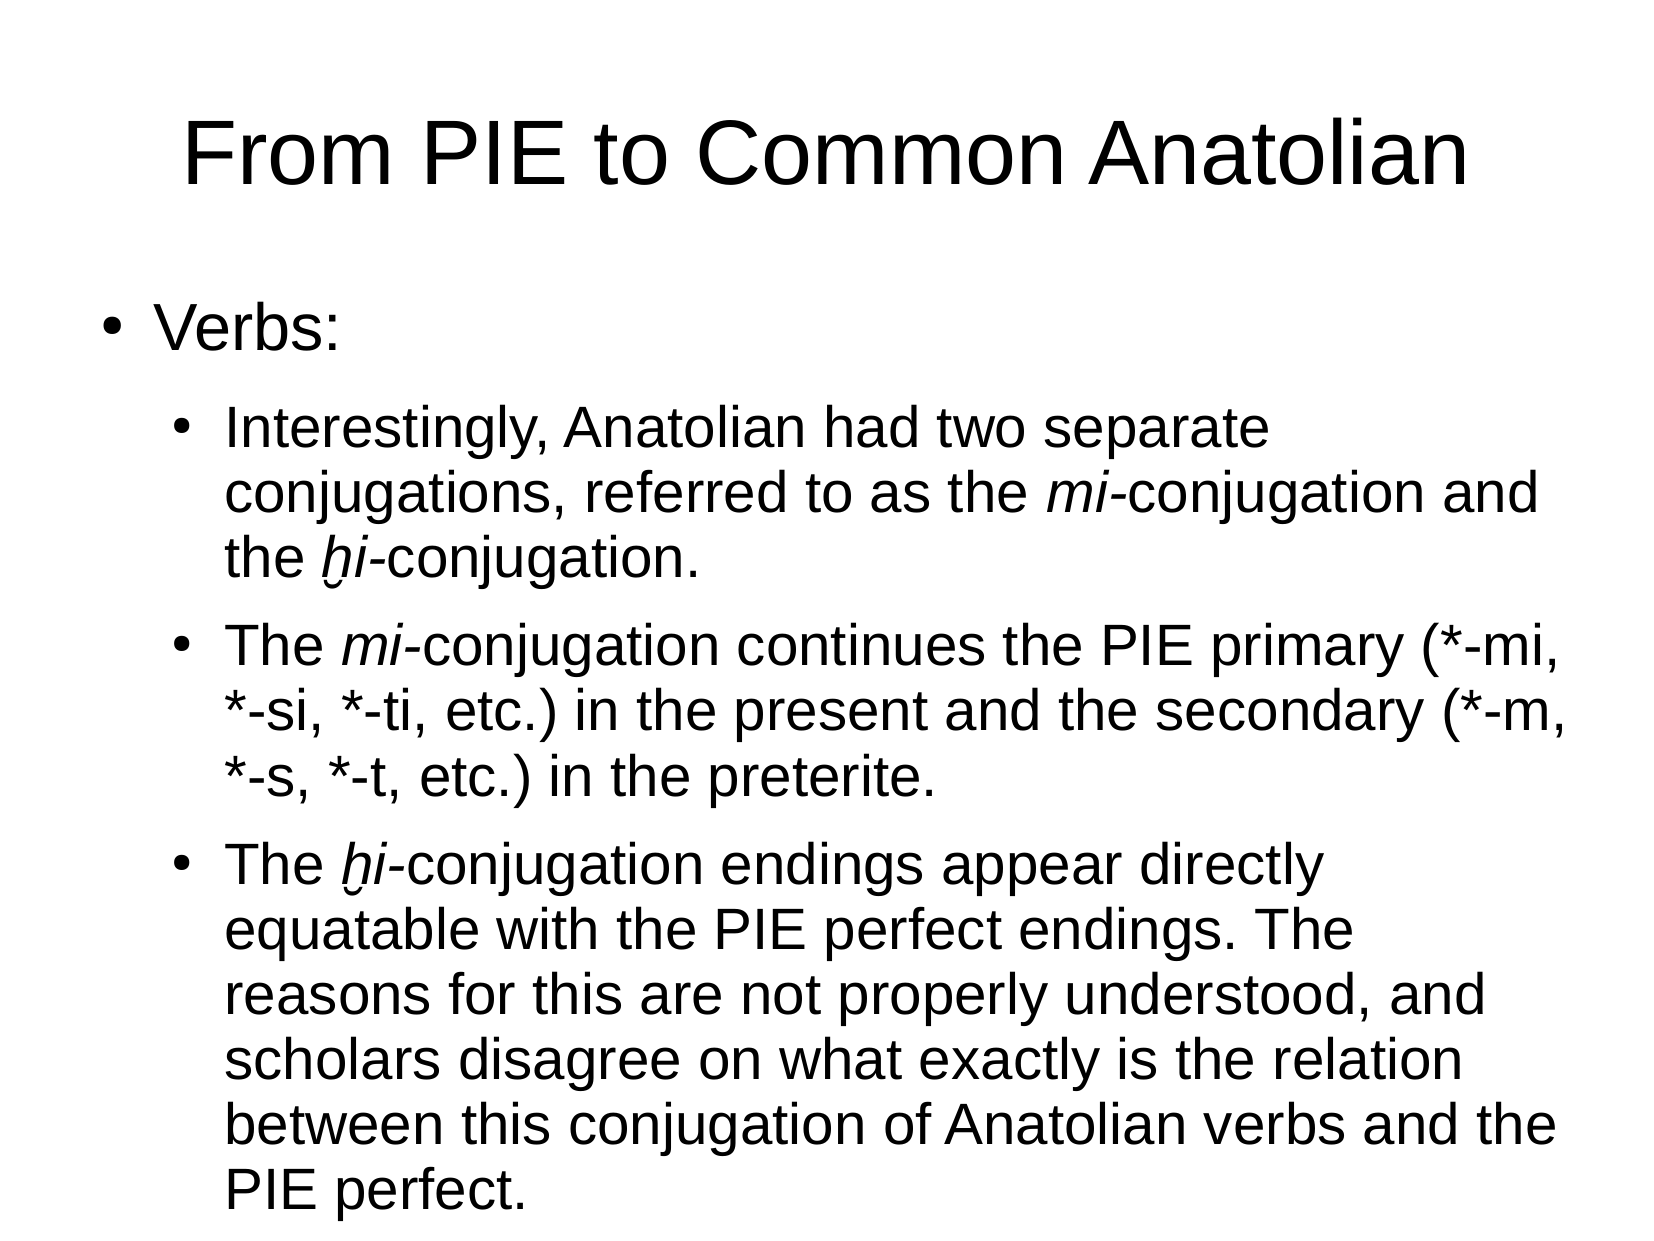

# From PIE to Common Anatolian
Verbs:
Interestingly, Anatolian had two separate conjugations, referred to as the mi-conjugation and the ḫi-conjugation.
The mi-conjugation continues the PIE primary (*-mi, *-si, *-ti, etc.) in the present and the secondary (*-m, *-s, *-t, etc.) in the preterite.
The ḫi-conjugation endings appear directly equatable with the PIE perfect endings. The reasons for this are not properly understood, and scholars disagree on what exactly is the relation between this conjugation of Anatolian verbs and the PIE perfect.